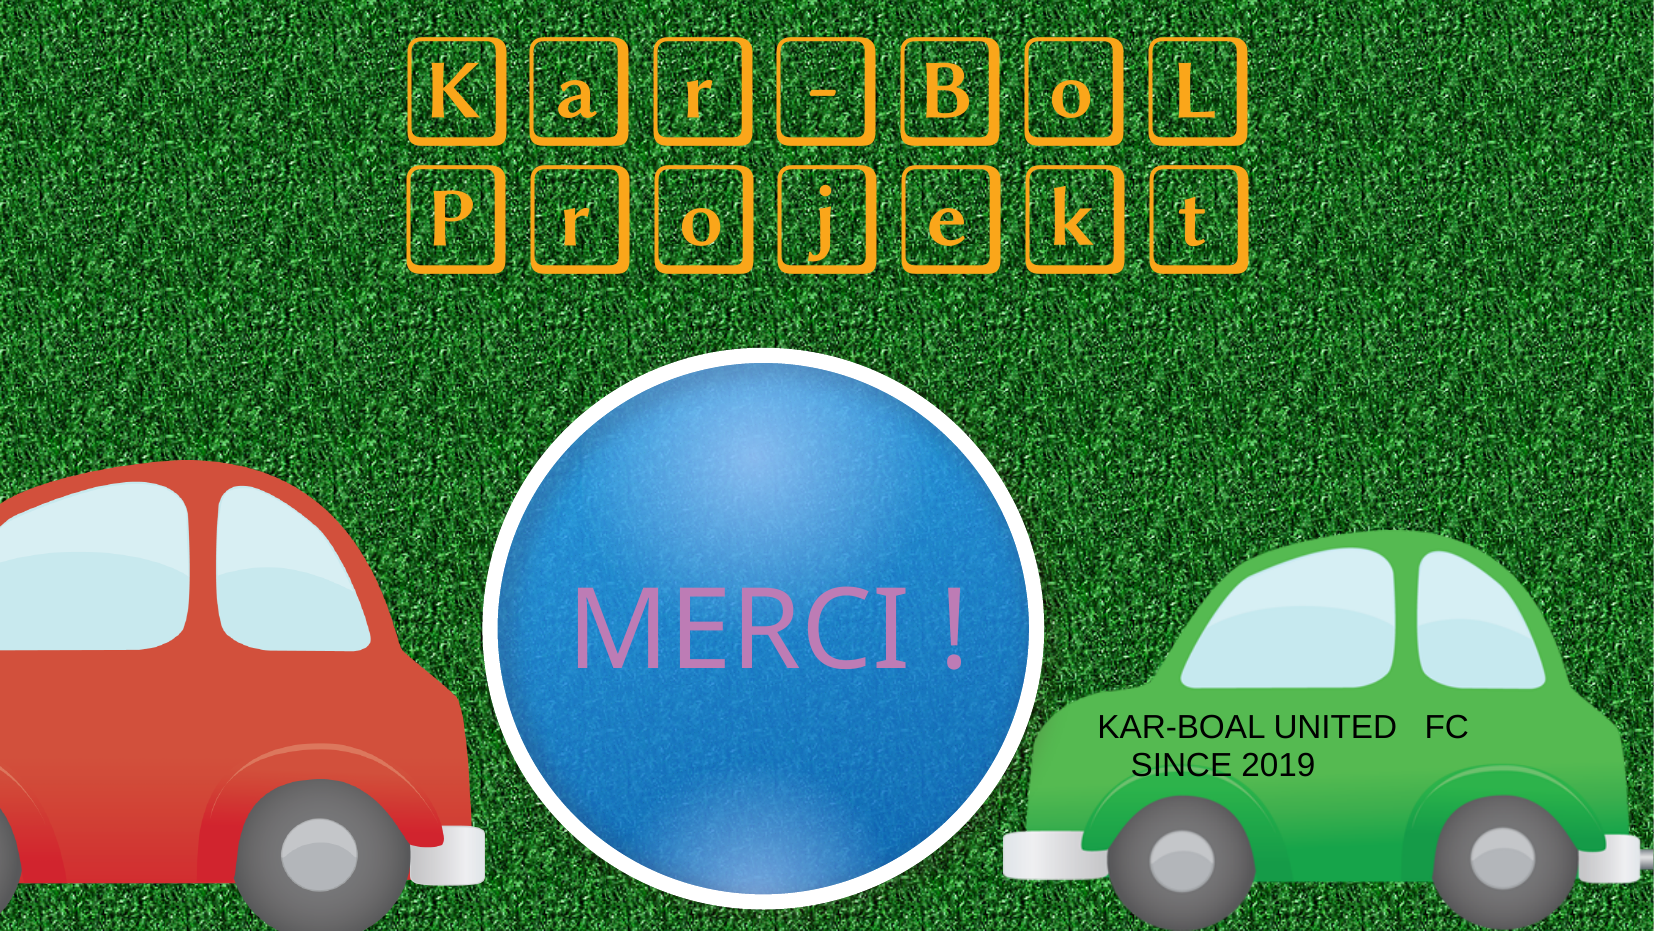

# Kar-BoL Projekt
MERCI !
 KAR-BOAL UNITED FC
 SINCE 2019